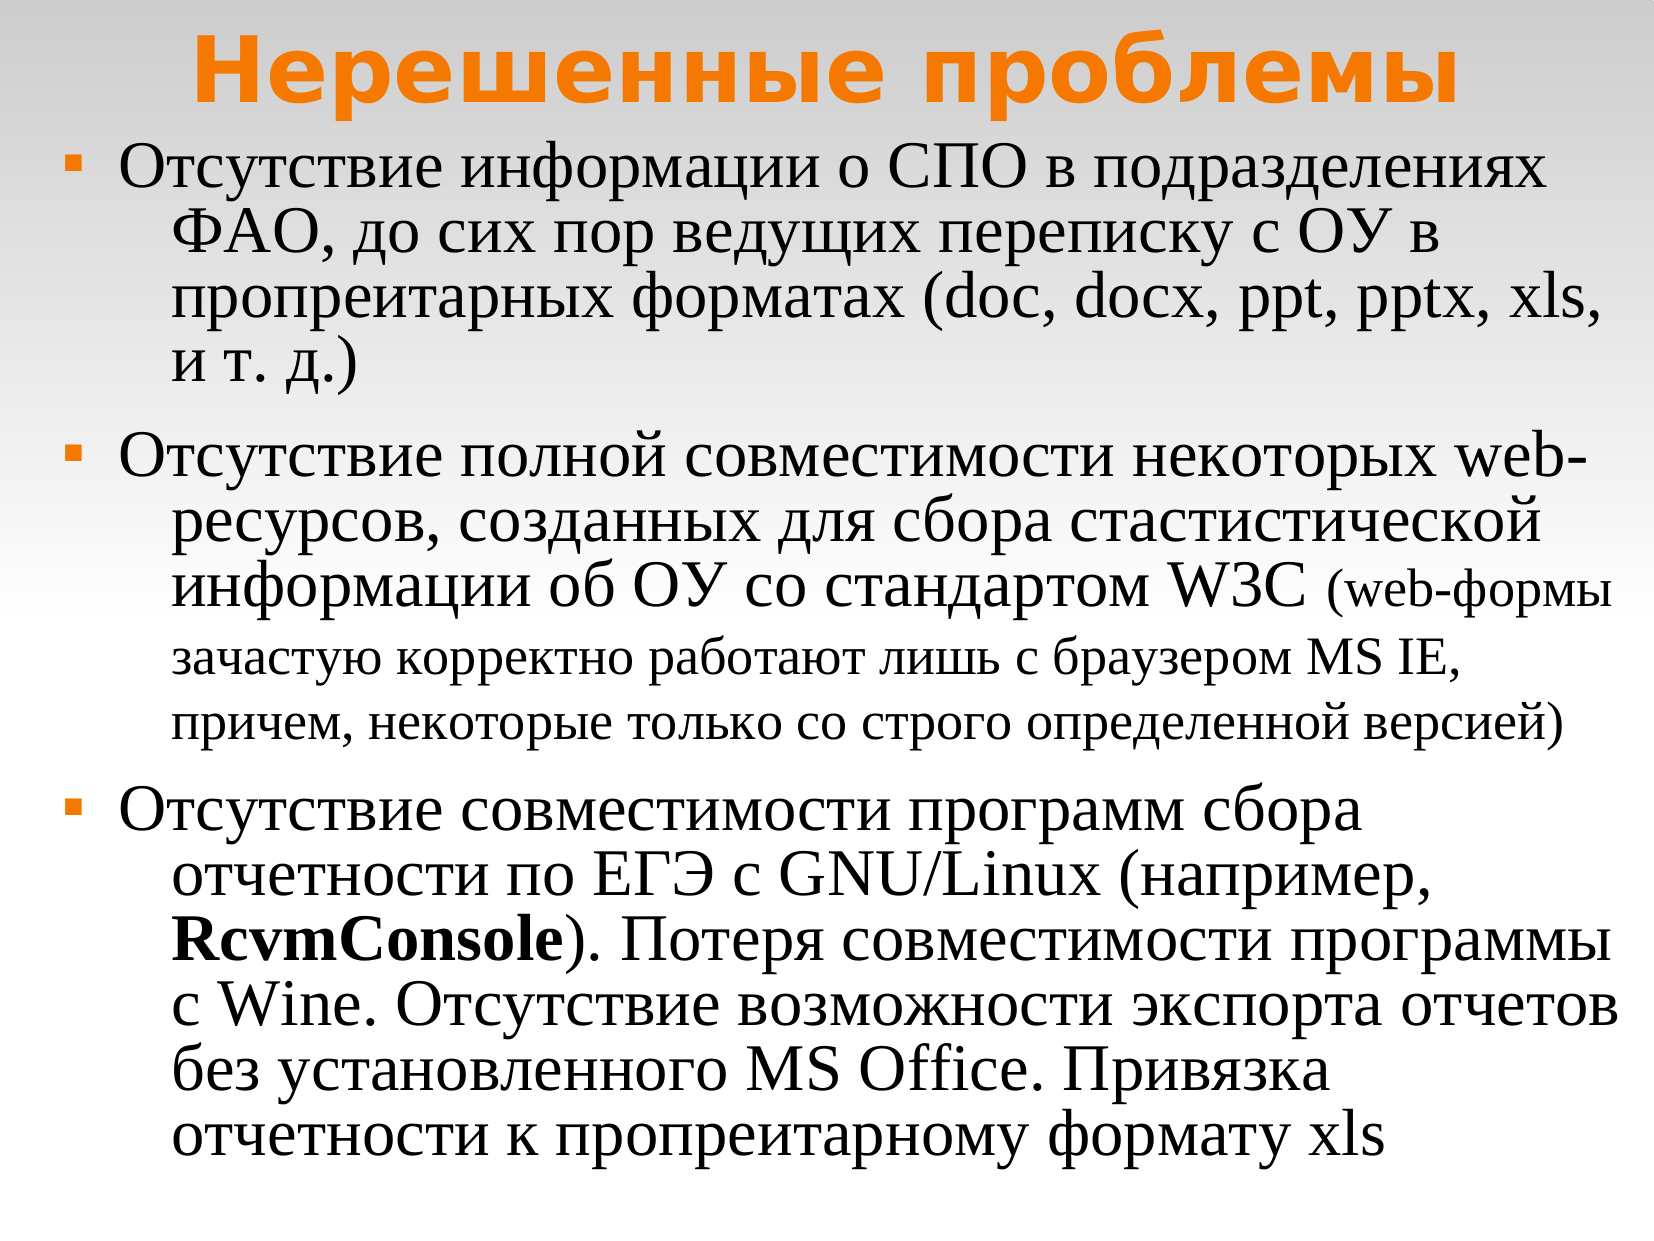

# Нерешенные проблемы
Отсутствие информации о СПО в подразделениях ФАО, до сих пор ведущих переписку с ОУ в пропреитарных форматах (doc, docx, ppt, pptx, xls, и т. д.)
Отсутствие полной совместимости некоторых web-ресурсов, созданных для сбора стастистической информации об ОУ со стандартом W3C (web-формы зачастую корректно работают лишь с браузером MS IE, причем, некоторые только со строго определенной версией)
Отсутствие совместимости программ сбора отчетности по ЕГЭ c GNU/Linux (например, RcvmConsole). Потеря совместимости программы с Wine. Отсутствие возможности экспорта отчетов без установленного MS Office. Привязка отчетности к пропреитарному формату xls